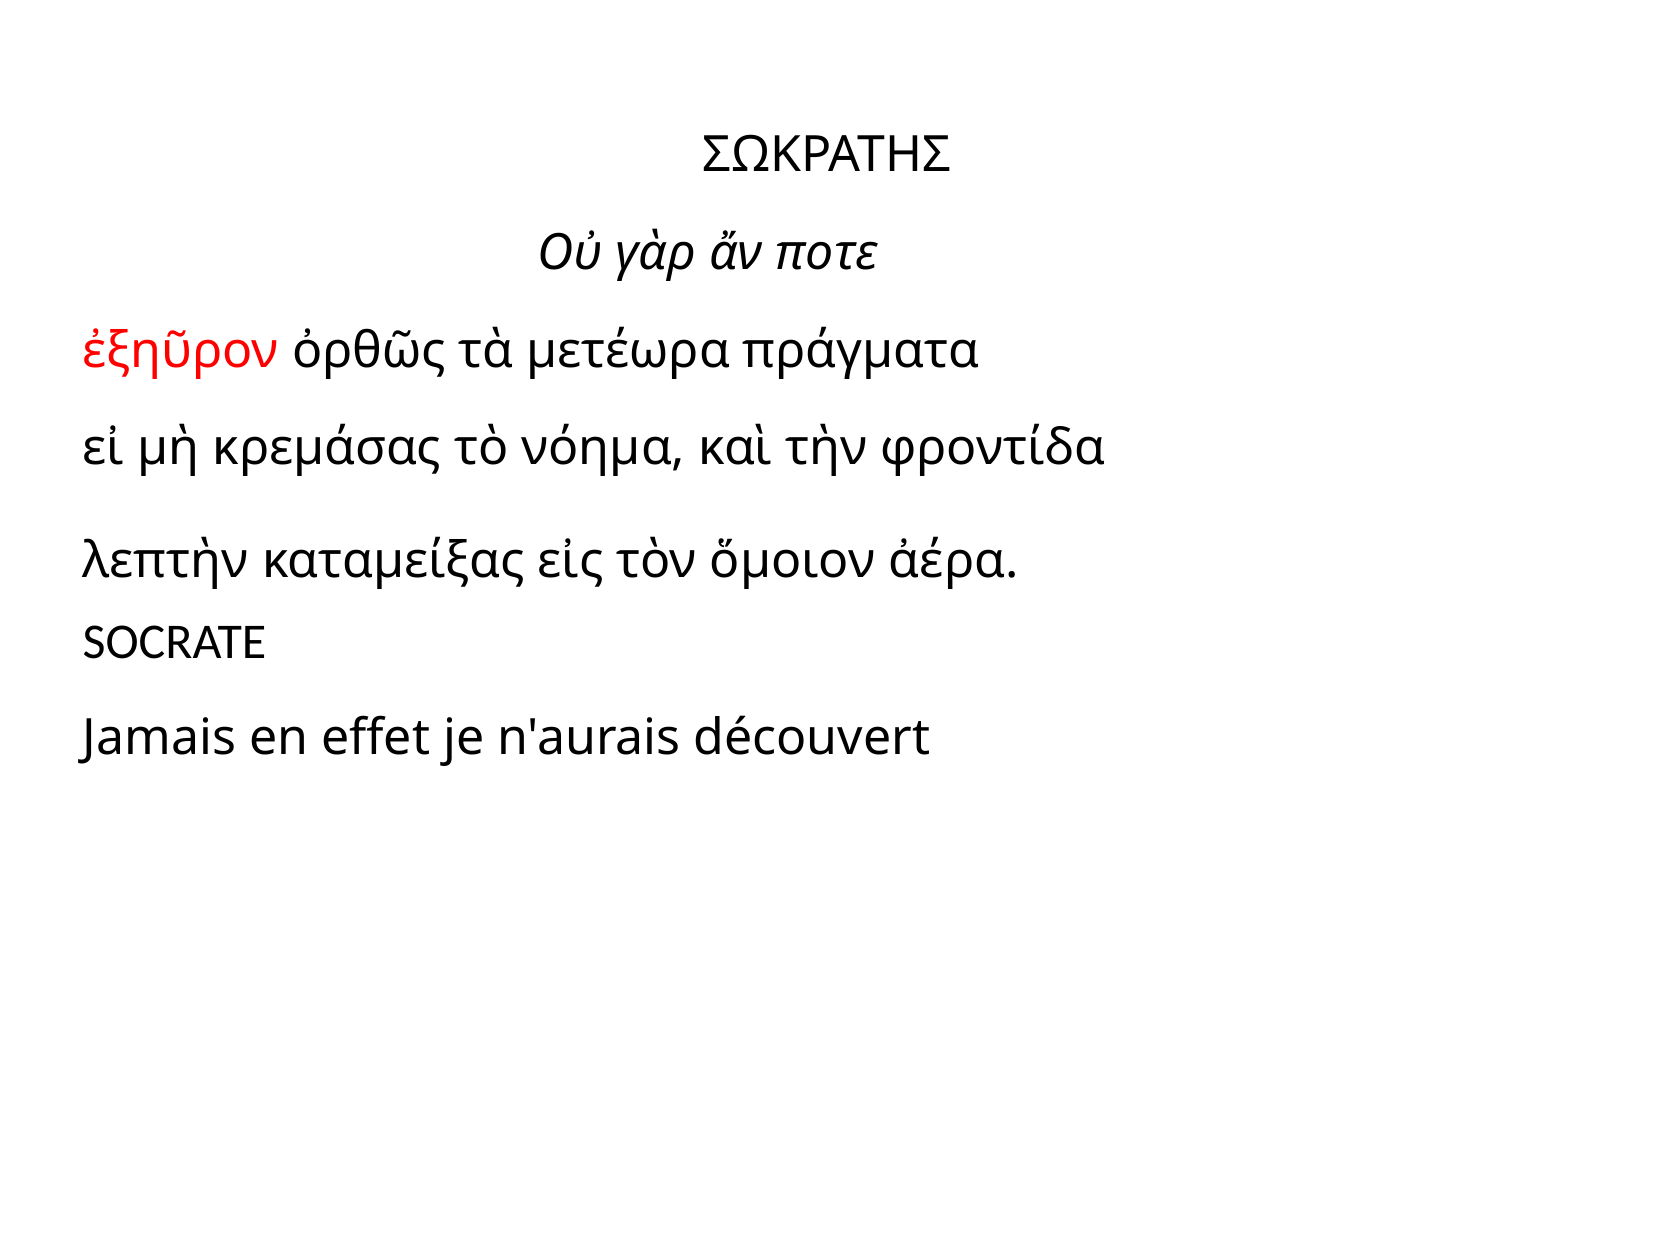

# ΣΩΚΡΑΤΗΣ
 Οὐ γὰρ ἄν ποτε
ἐξηῦρον ὀρθῶς τὰ μετέωρα πράγματα
εἰ μὴ κρεμάσας τὸ νόημα, καὶ τὴν φροντίδα
λεπτὴν καταμείξας εἰς τὸν ὅμοιον ἀέρα.
SOCRATE
Jamais en effet je n'aurais découvert